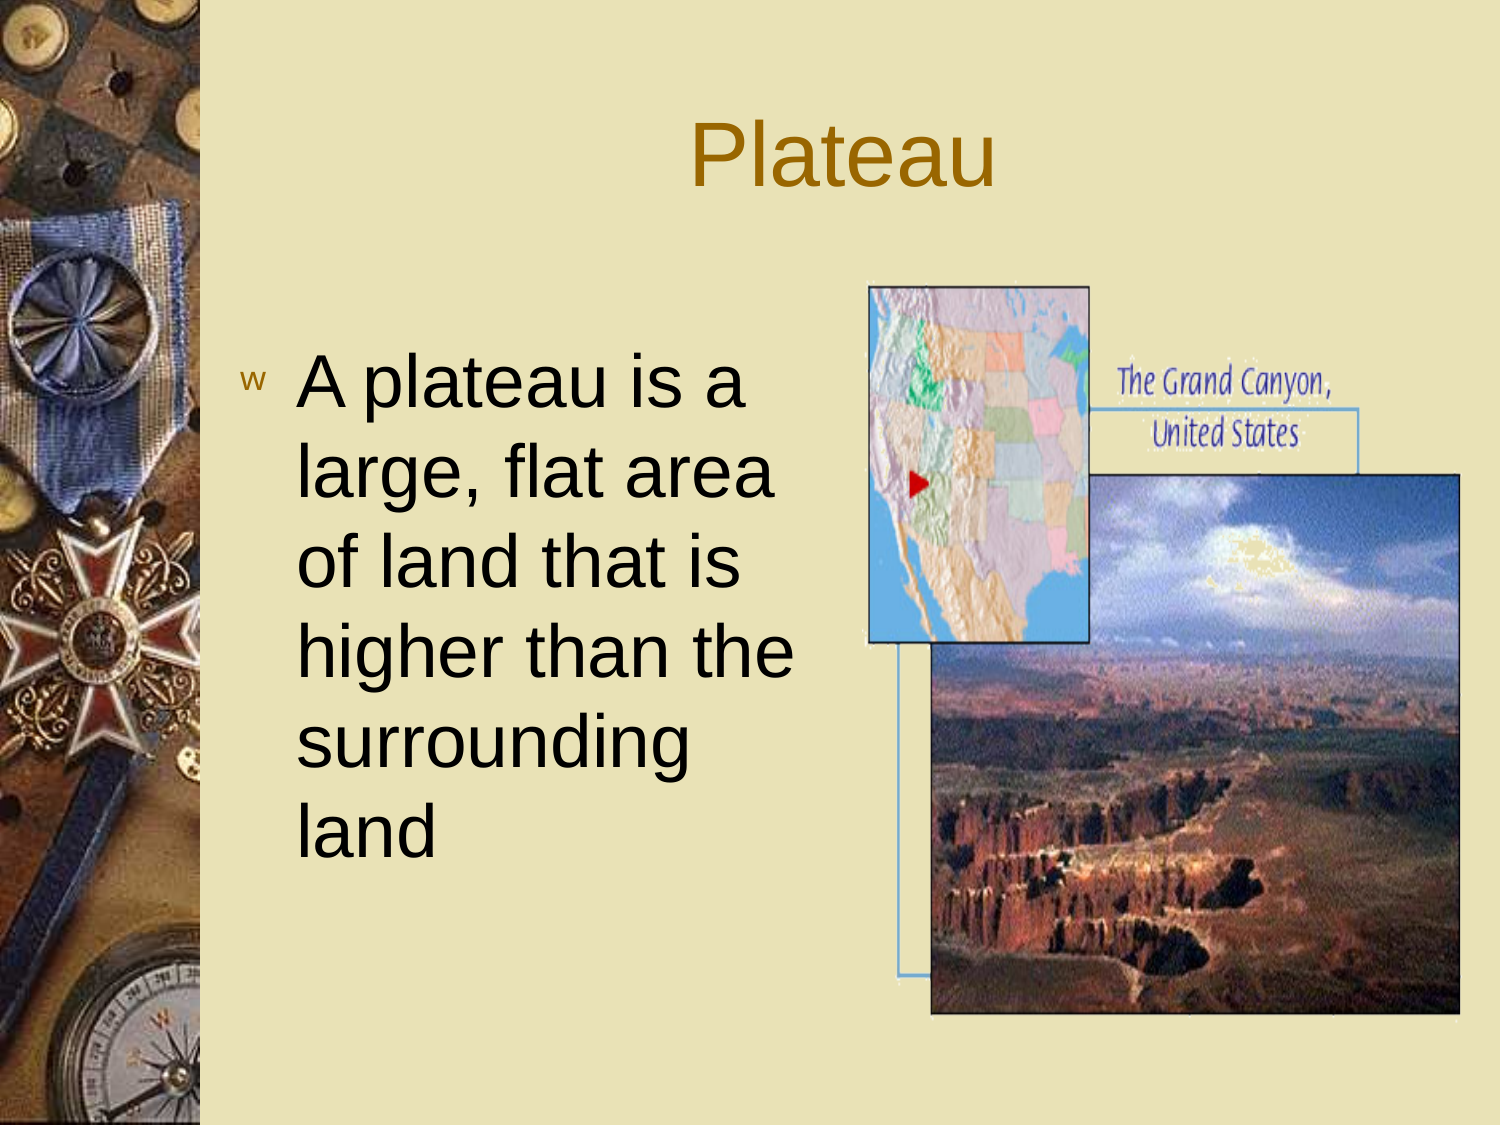

# Plateau
A plateau is a large, flat area of land that is higher than the surrounding land